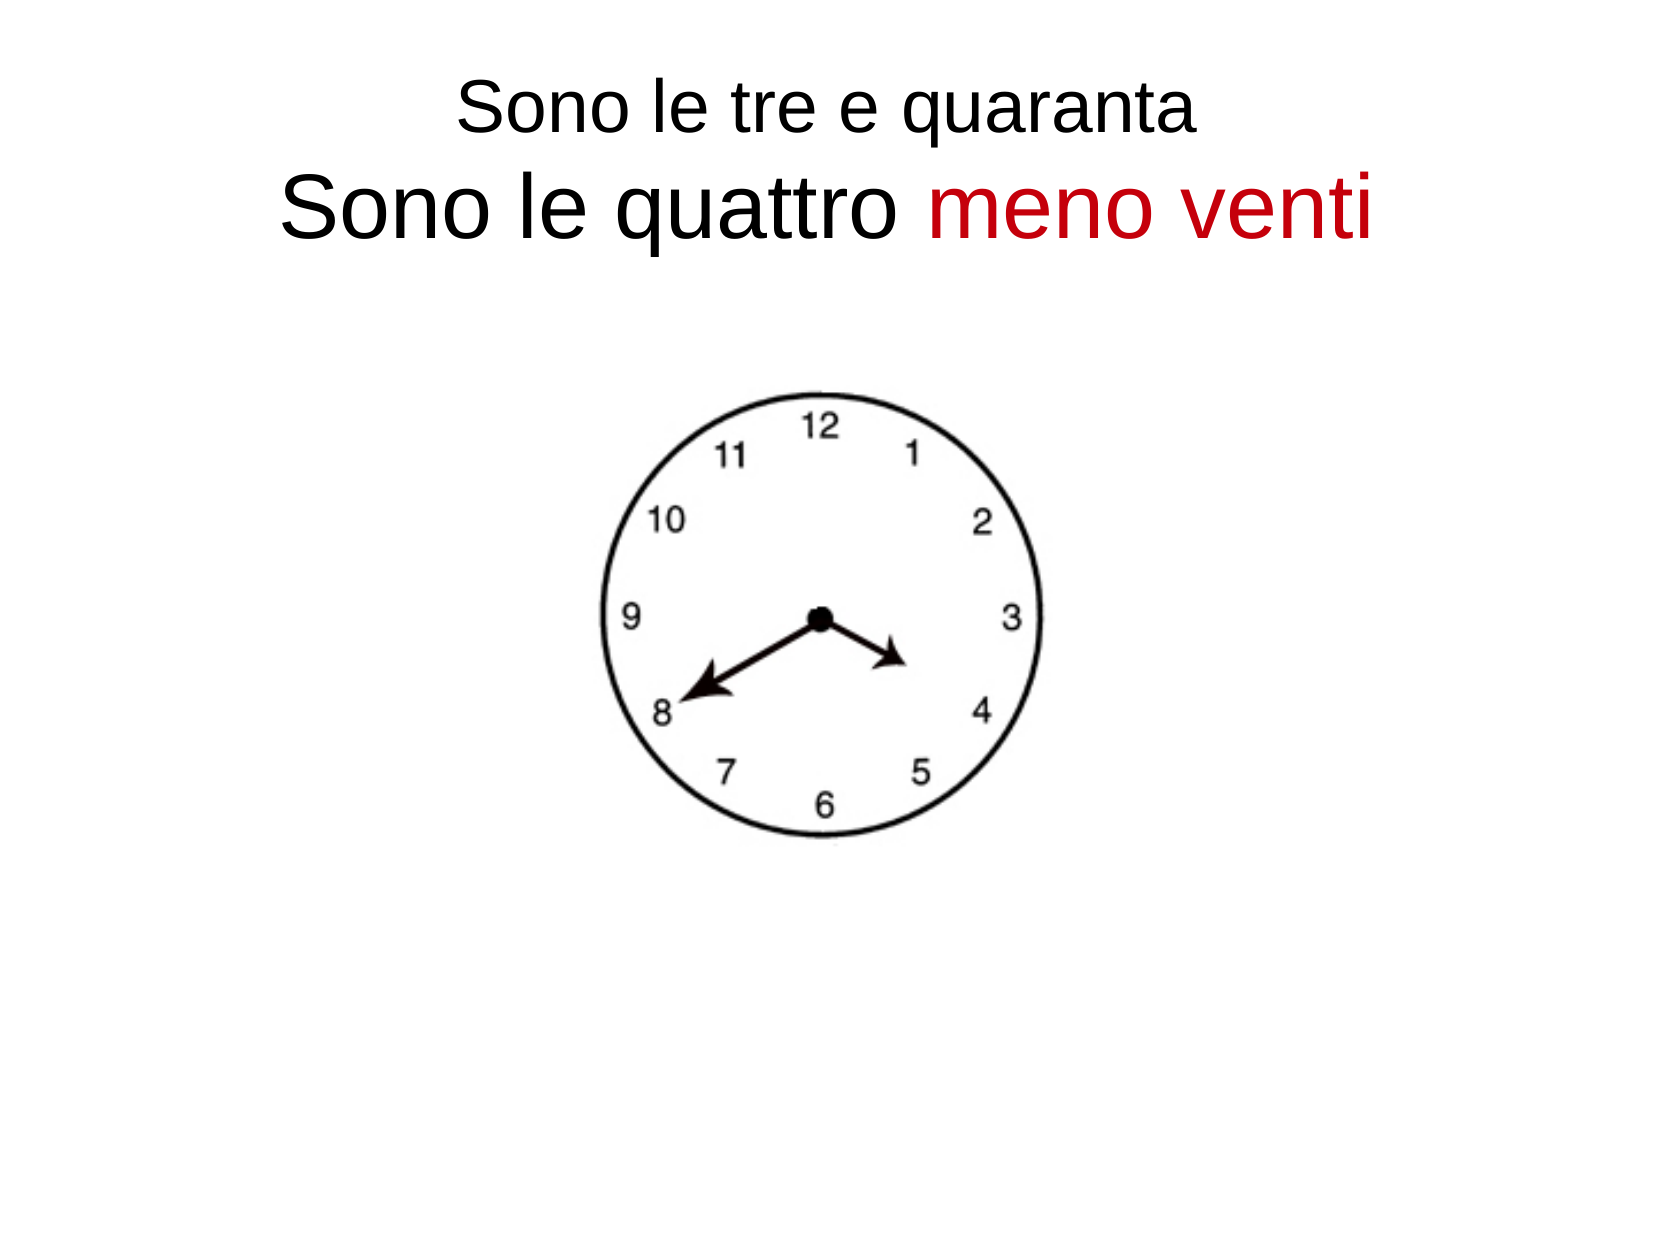

# Sono le tre e quaranta Sono le quattro meno venti